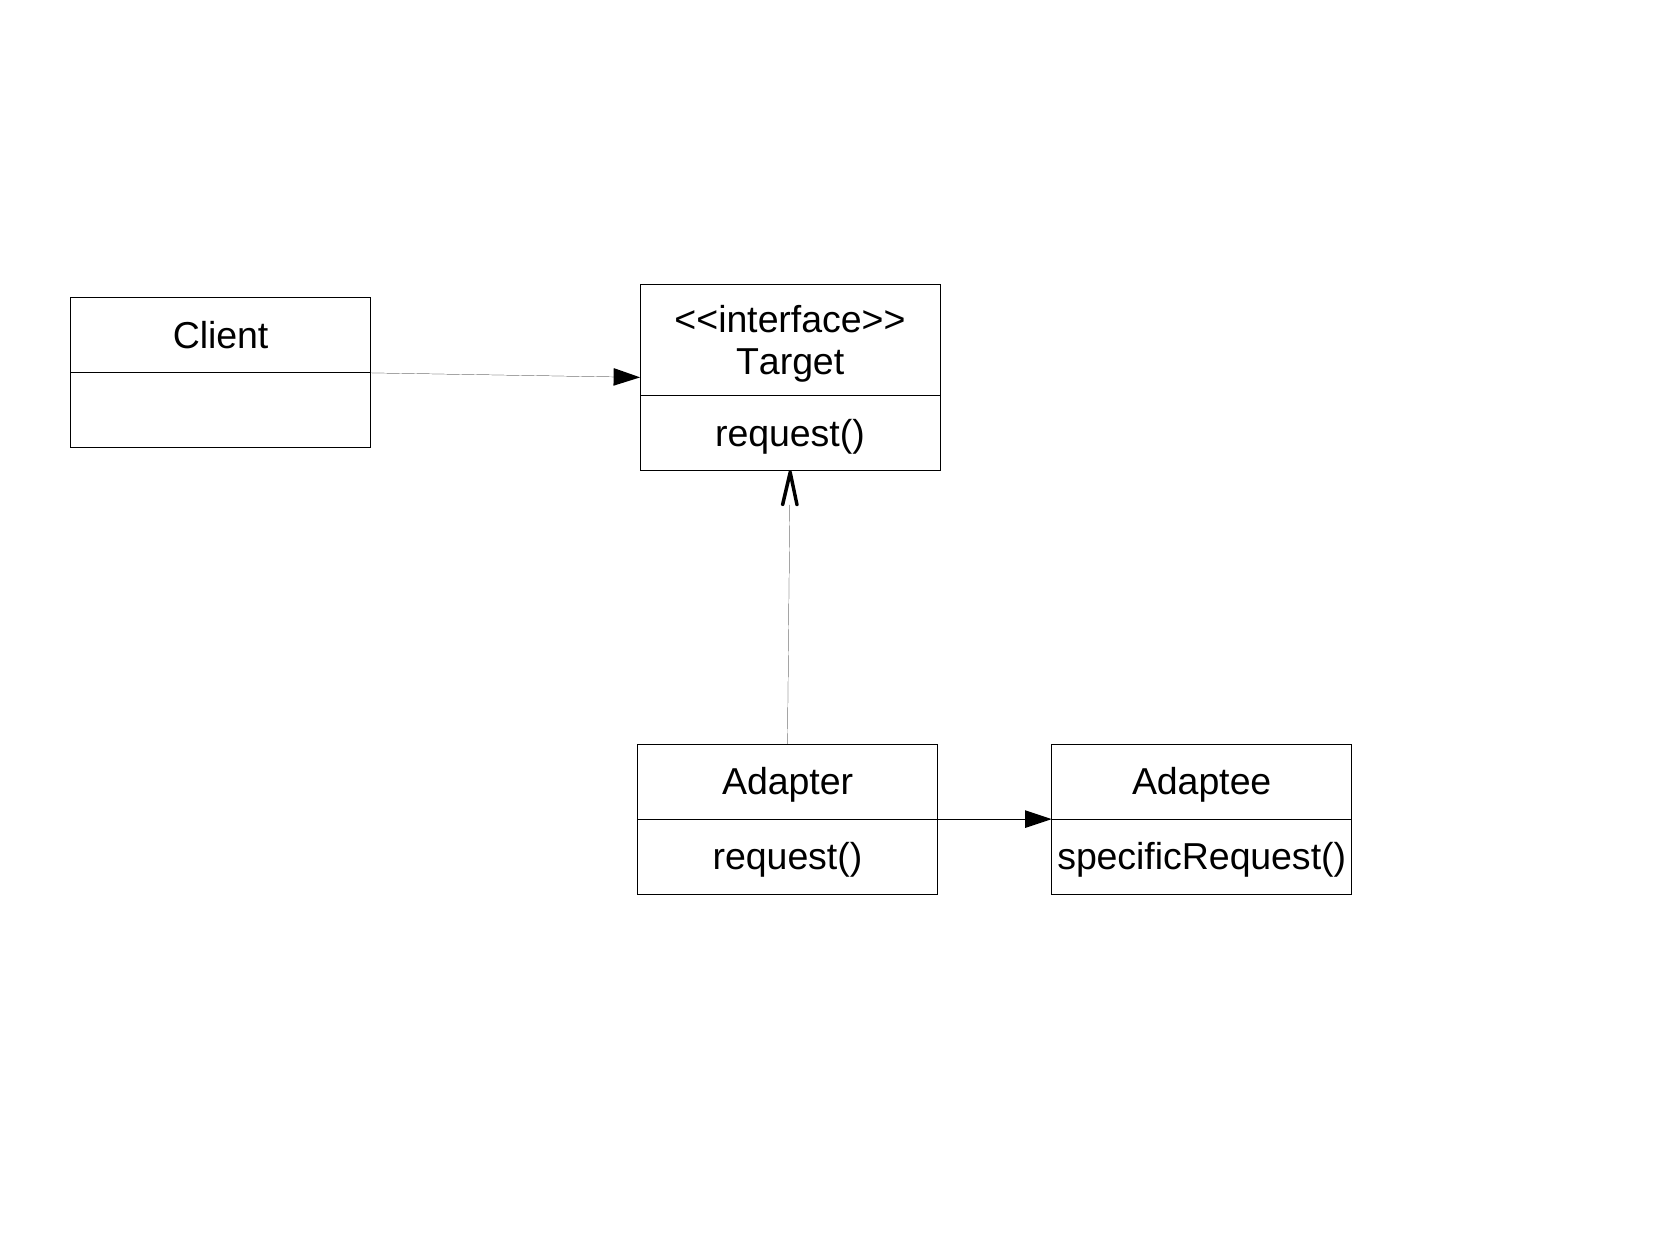

<<interface>>
Target
request()
Client
Adapter
request()
Adaptee
specificRequest()